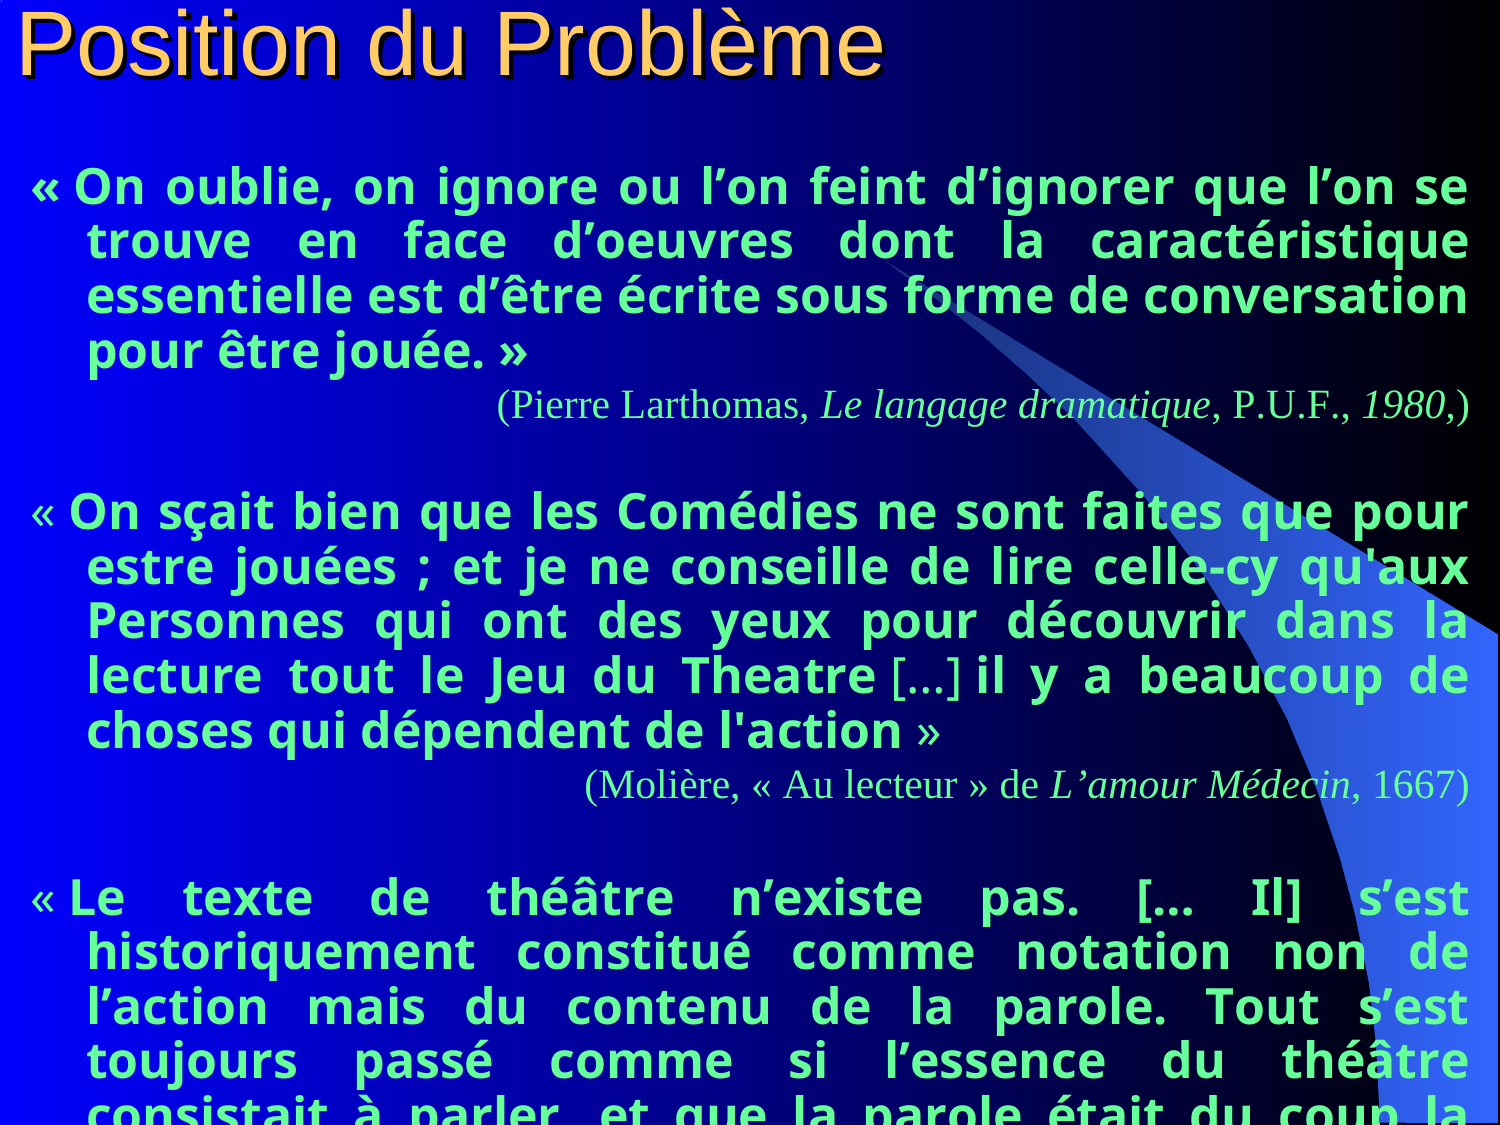

# Position du Problème
« On oublie, on ignore ou l’on feint d’ignorer que l’on se trouve en face d’oeuvres dont la caractéristique essentielle est d’être écrite sous forme de conversation pour être jouée. »
(Pierre Larthomas, Le langage dramatique, P.U.F., 1980,)
« On sçait bien que les Comédies ne sont faites que pour estre jouées ; et je ne conseille de lire celle-cy qu'aux Personnes qui ont des yeux pour découvrir dans la lecture tout le Jeu du Theatre […] il y a beaucoup de choses qui dépendent de l'action »
(Molière, « Au lecteur » de L’amour Médecin, 1667)
« Le texte de théâtre n’existe pas. [… Il] s’est historiquement constitué comme notation non de l’action mais du contenu de la parole. Tout s’est toujours passé comme si l’essence du théâtre consistait à parler, et que la parole était du coup la seule chose digne d’être notée.  s’est historiquement constitué comme notation non de l’action mais du contenu de la parole. Tout s’est toujours passé comme si l’essence du théâtre consistait à parler, et que la parole était du coup la seule chose digne d’être notée.   »
(Joris Lacoste, Théâtre Public, N° 184, avril 2007)